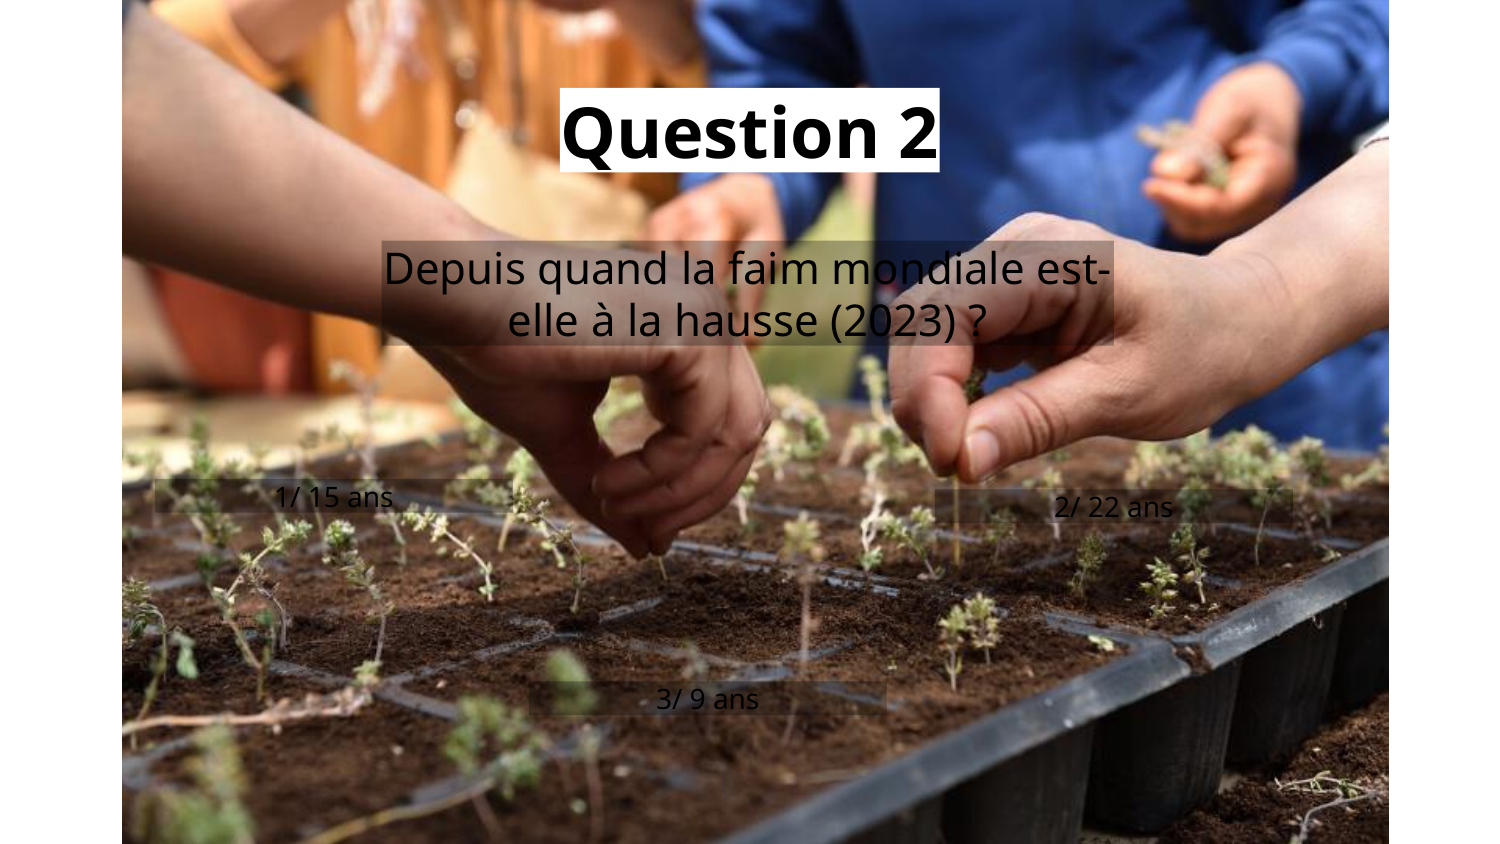

Question 2
Depuis quand la faim mondiale est-elle à la hausse (2023) ?
1/ 15 ans
​2/ 22 ans
3/ 9 ans